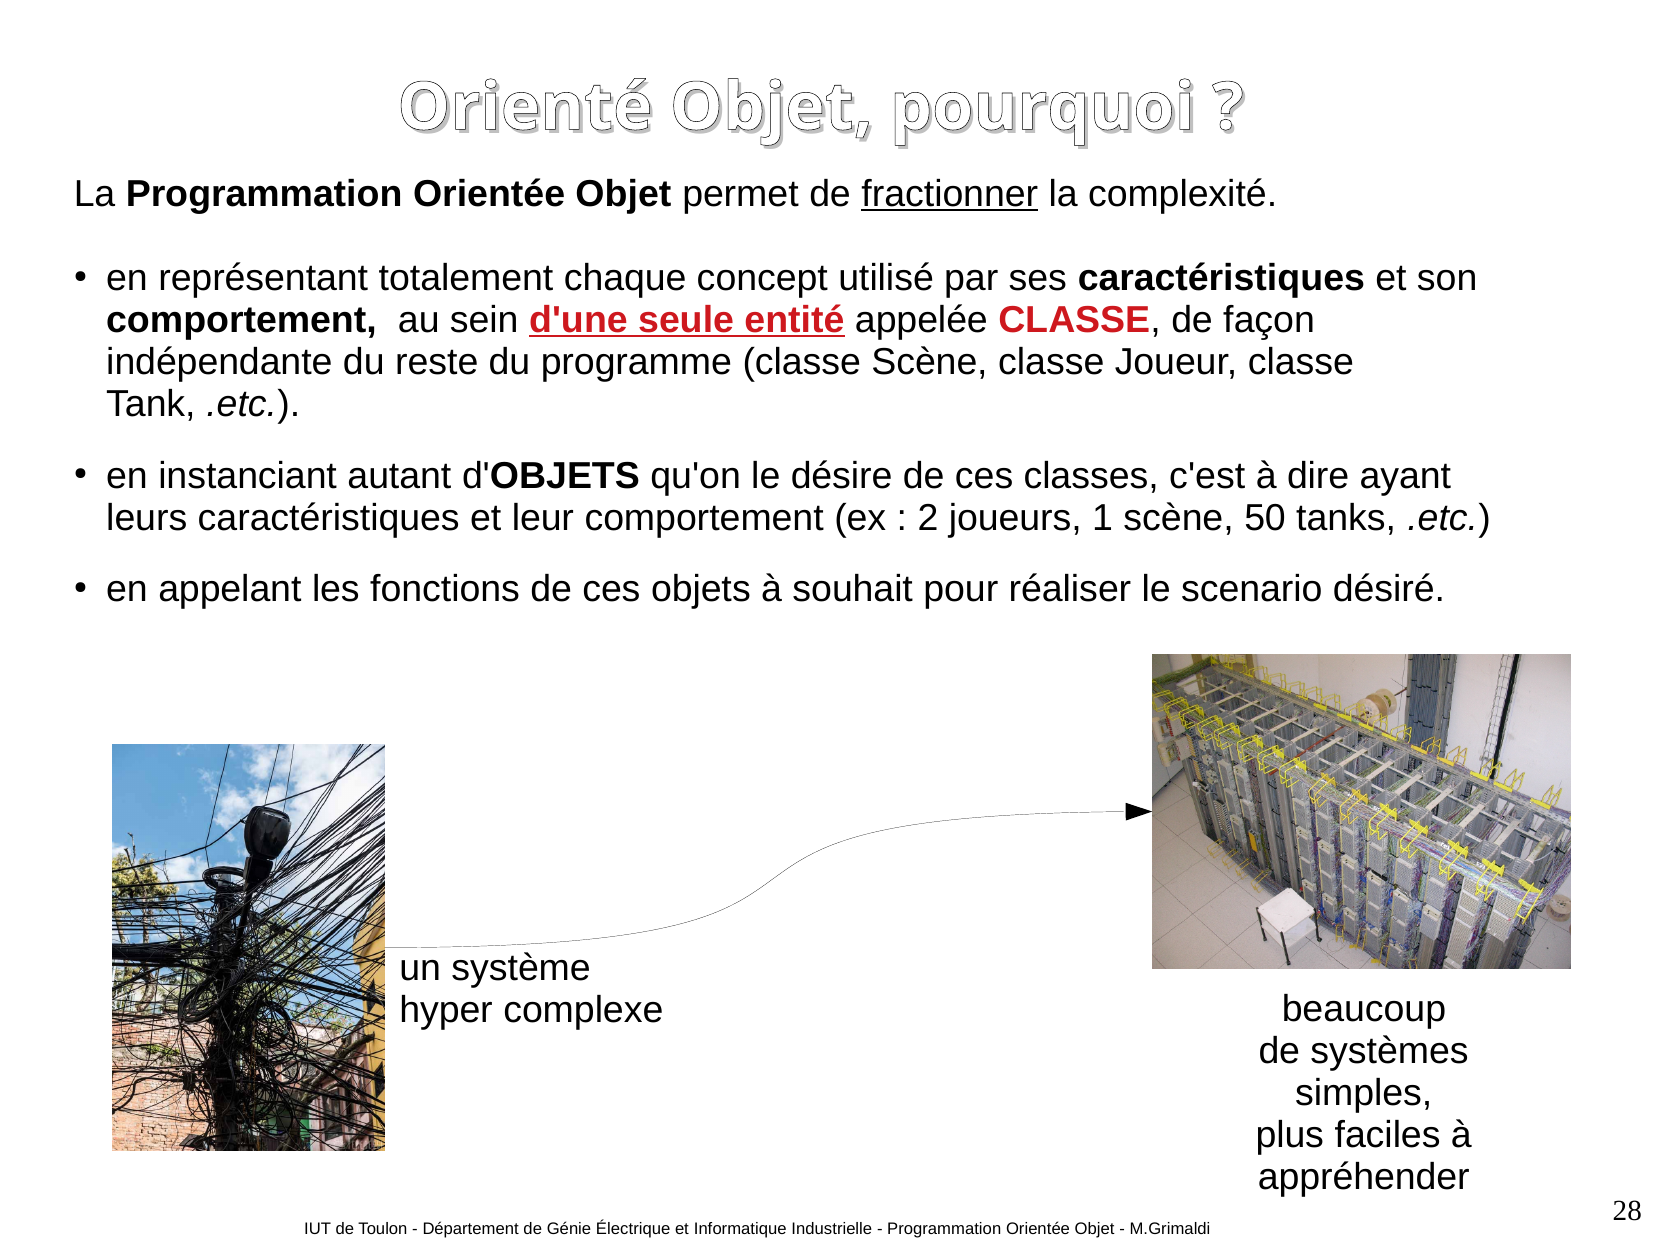

# Orienté Objet, pourquoi ?
La Programmation Orientée Objet permet de fractionner la complexité.
en représentant totalement chaque concept utilisé par ses caractéristiques et son comportement, au sein d'une seule entité appelée CLASSE, de façon indépendante du reste du programme (classe Scène, classe Joueur, classe Tank, .etc.).
en instanciant autant d'OBJETS qu'on le désire de ces classes, c'est à dire ayant leurs caractéristiques et leur comportement (ex : 2 joueurs, 1 scène, 50 tanks, .etc.)
en appelant les fonctions de ces objets à souhait pour réaliser le scenario désiré.
un système
hyper complexe
beaucoup
de systèmes simples,
plus faciles à appréhender